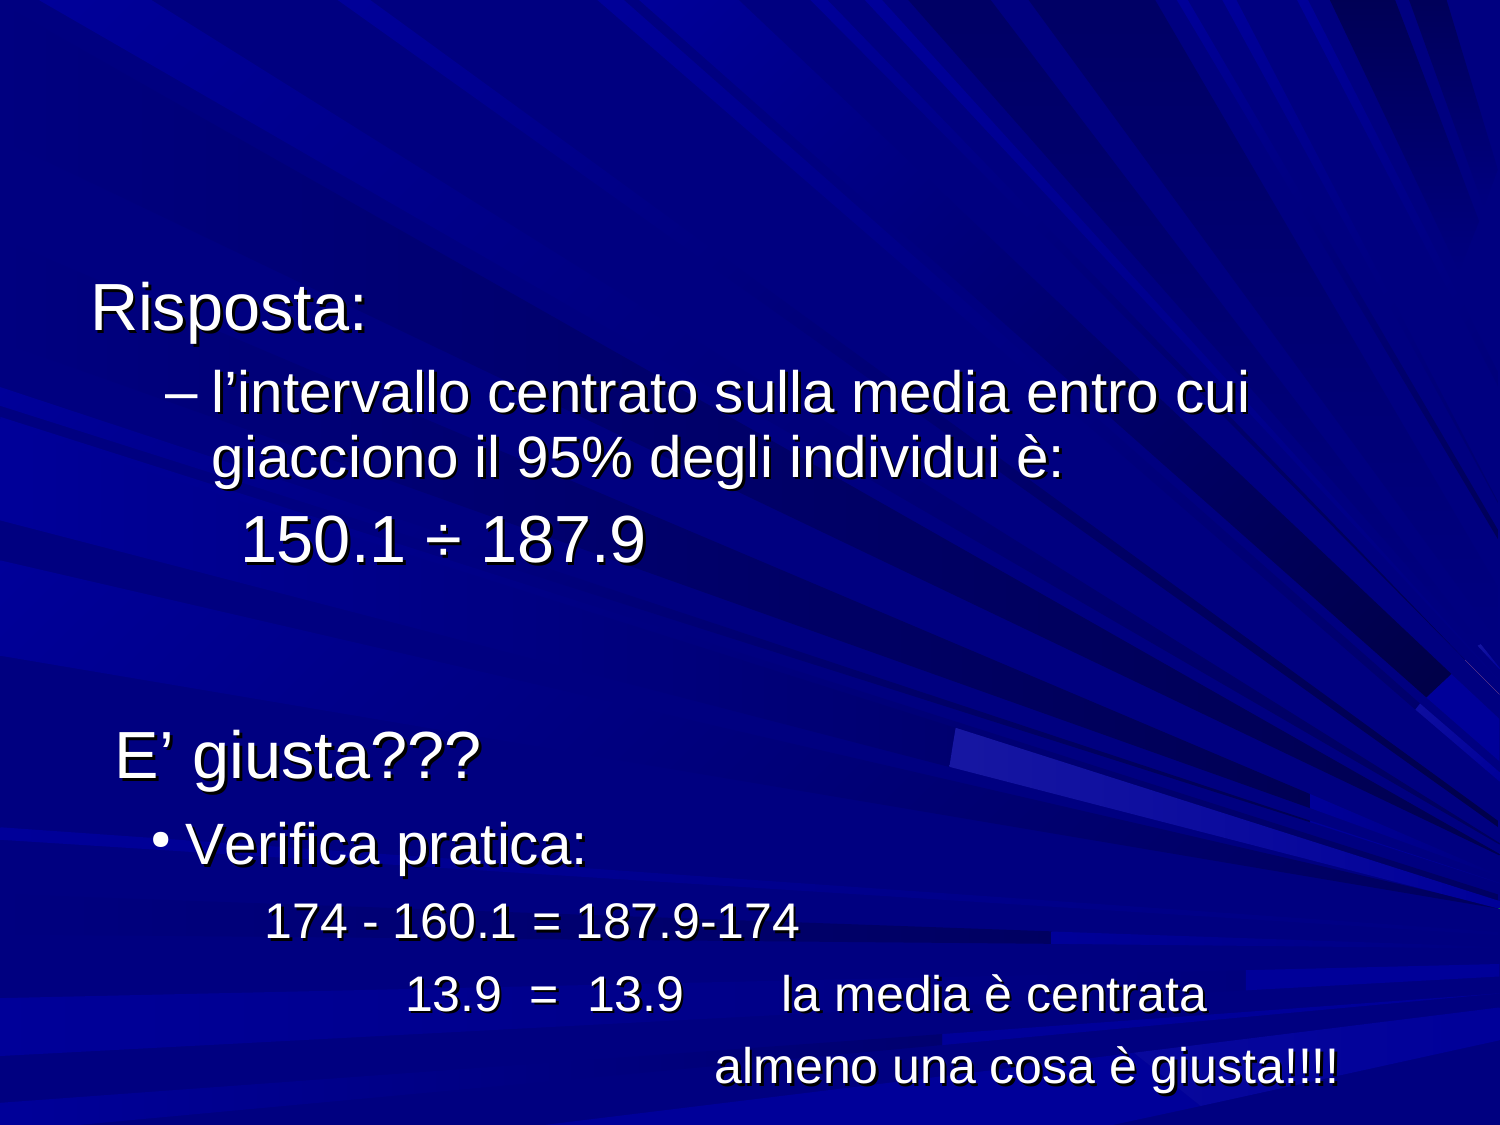

#
Risposta:
l’intervallo centrato sulla media entro cui giacciono il 95% degli individui è:
150.1 ÷ 187.9
E’ giusta???
Verifica pratica:
174 - 160.1 = 187.9-174
	 13.9 = 13.9 la media è centrata
				almeno una cosa è giusta!!!!